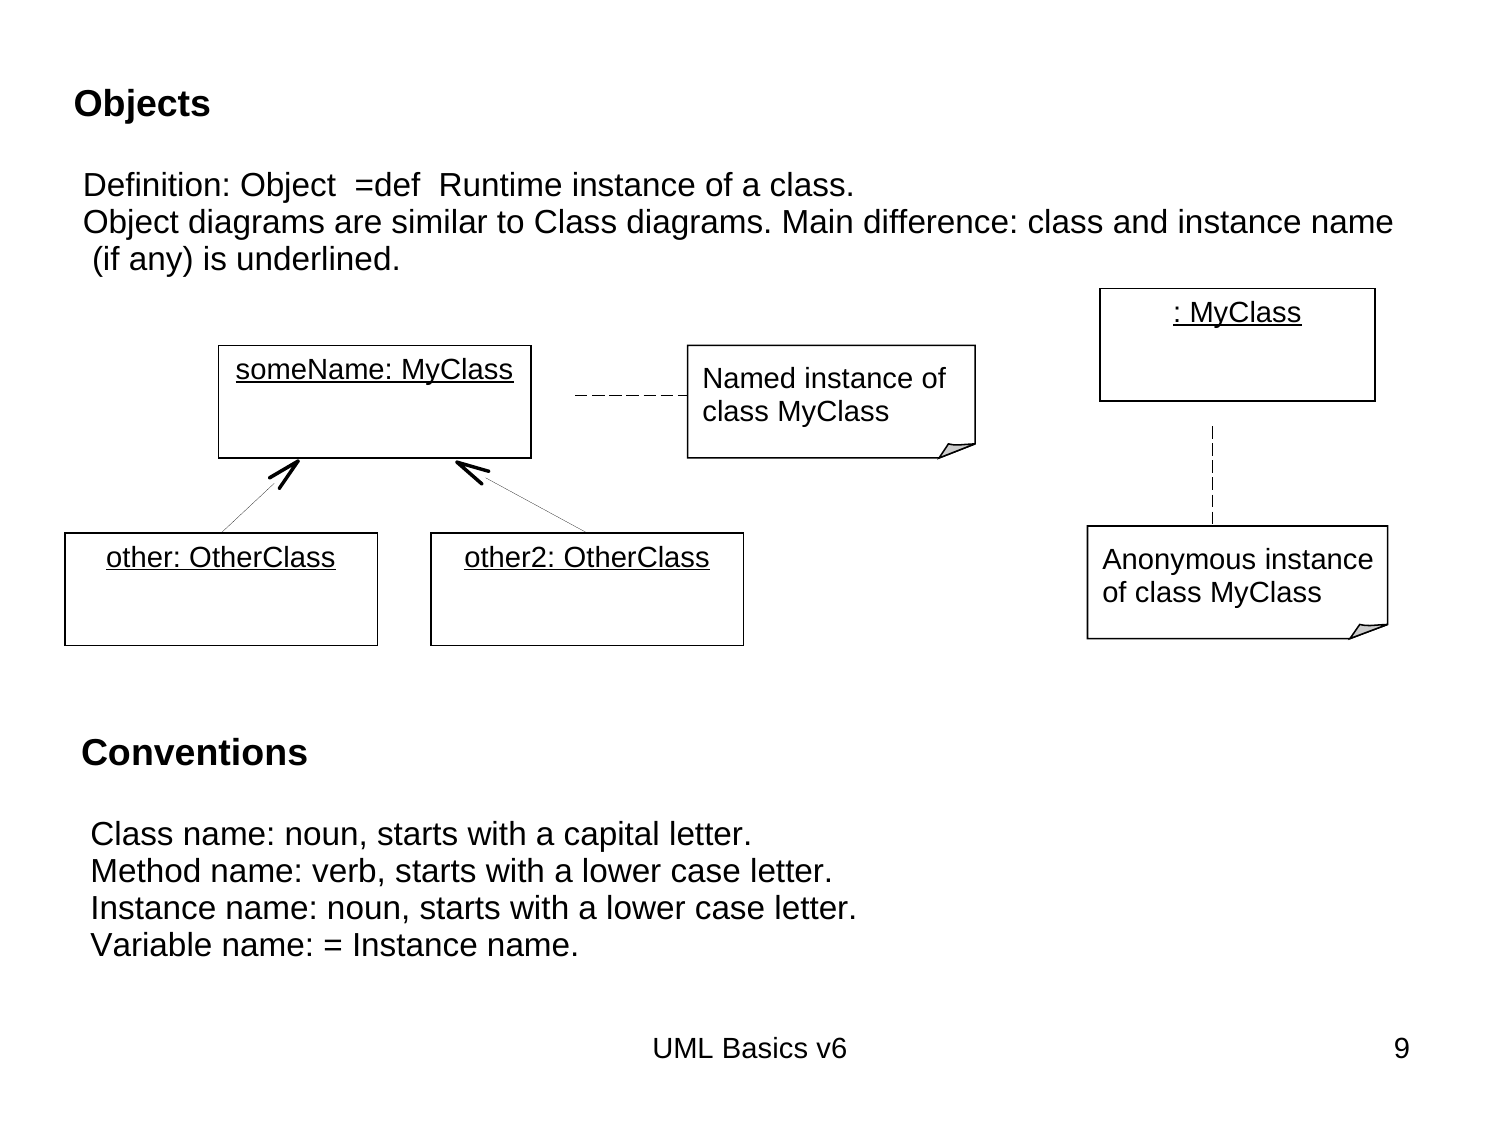

Objects
 Definition: Object =def Runtime instance of a class.
 Object diagrams are similar to Class diagrams. Main difference: class and instance name
 (if any) is underlined.
: MyClass
someName: MyClass
Named instance of
class MyClass
Anonymous instance
of class MyClass
other: OtherClass
other2: OtherClass
Conventions
 Class name: noun, starts with a capital letter.
 Method name: verb, starts with a lower case letter.
 Instance name: noun, starts with a lower case letter.
 Variable name: = Instance name.
UML Basics v6
9